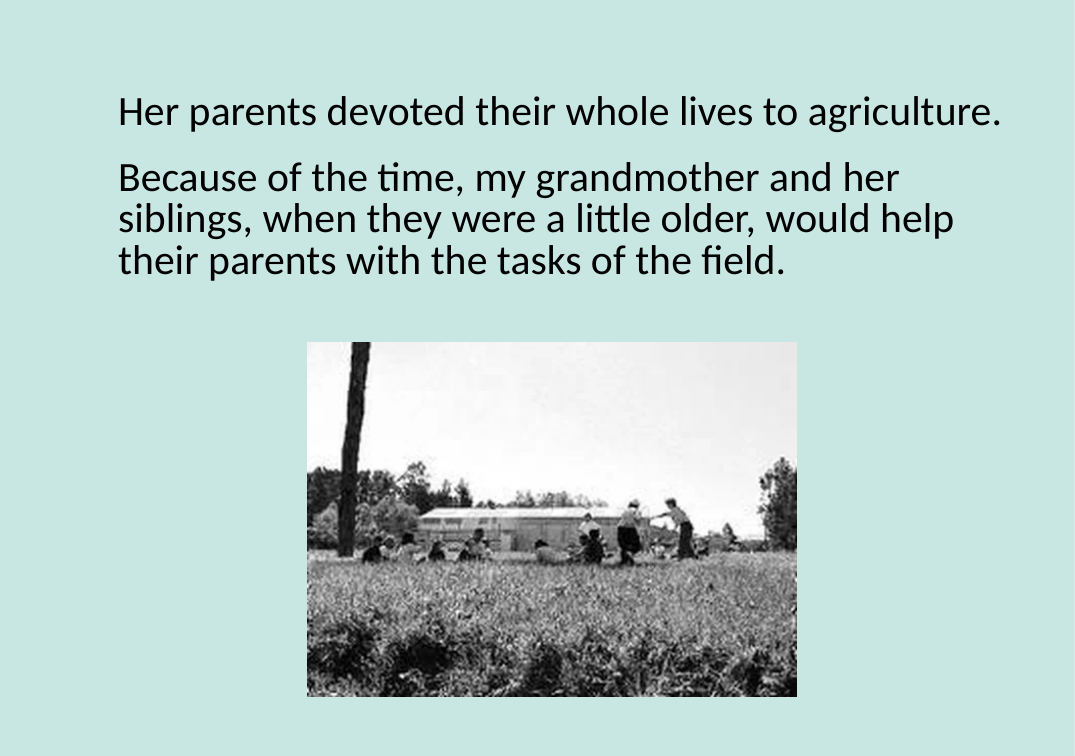

# Her parents devoted their whole lives to agriculture.
Because of the time, my grandmother and her siblings, when they were a little older, would help their parents with the tasks of the field.